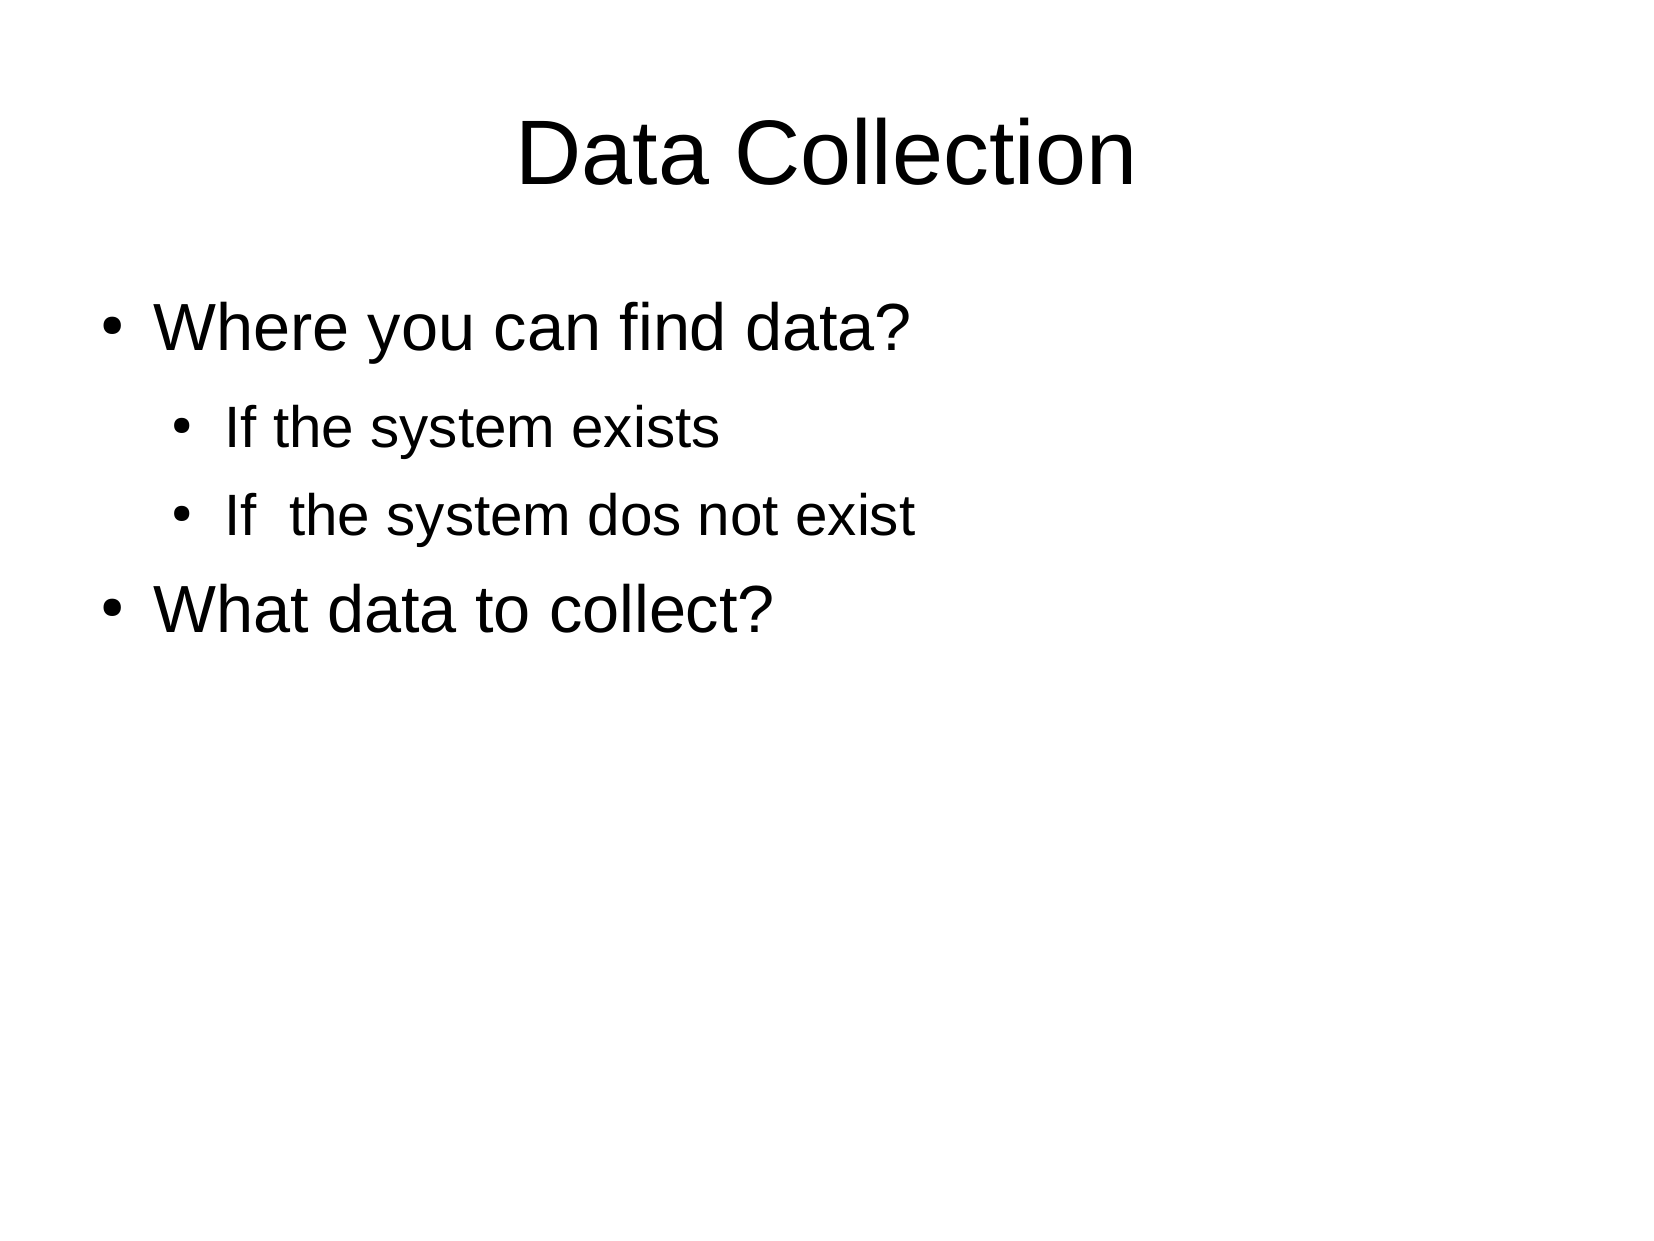

# Data Collection
Where you can find data?
If the system exists
If the system dos not exist
What data to collect?